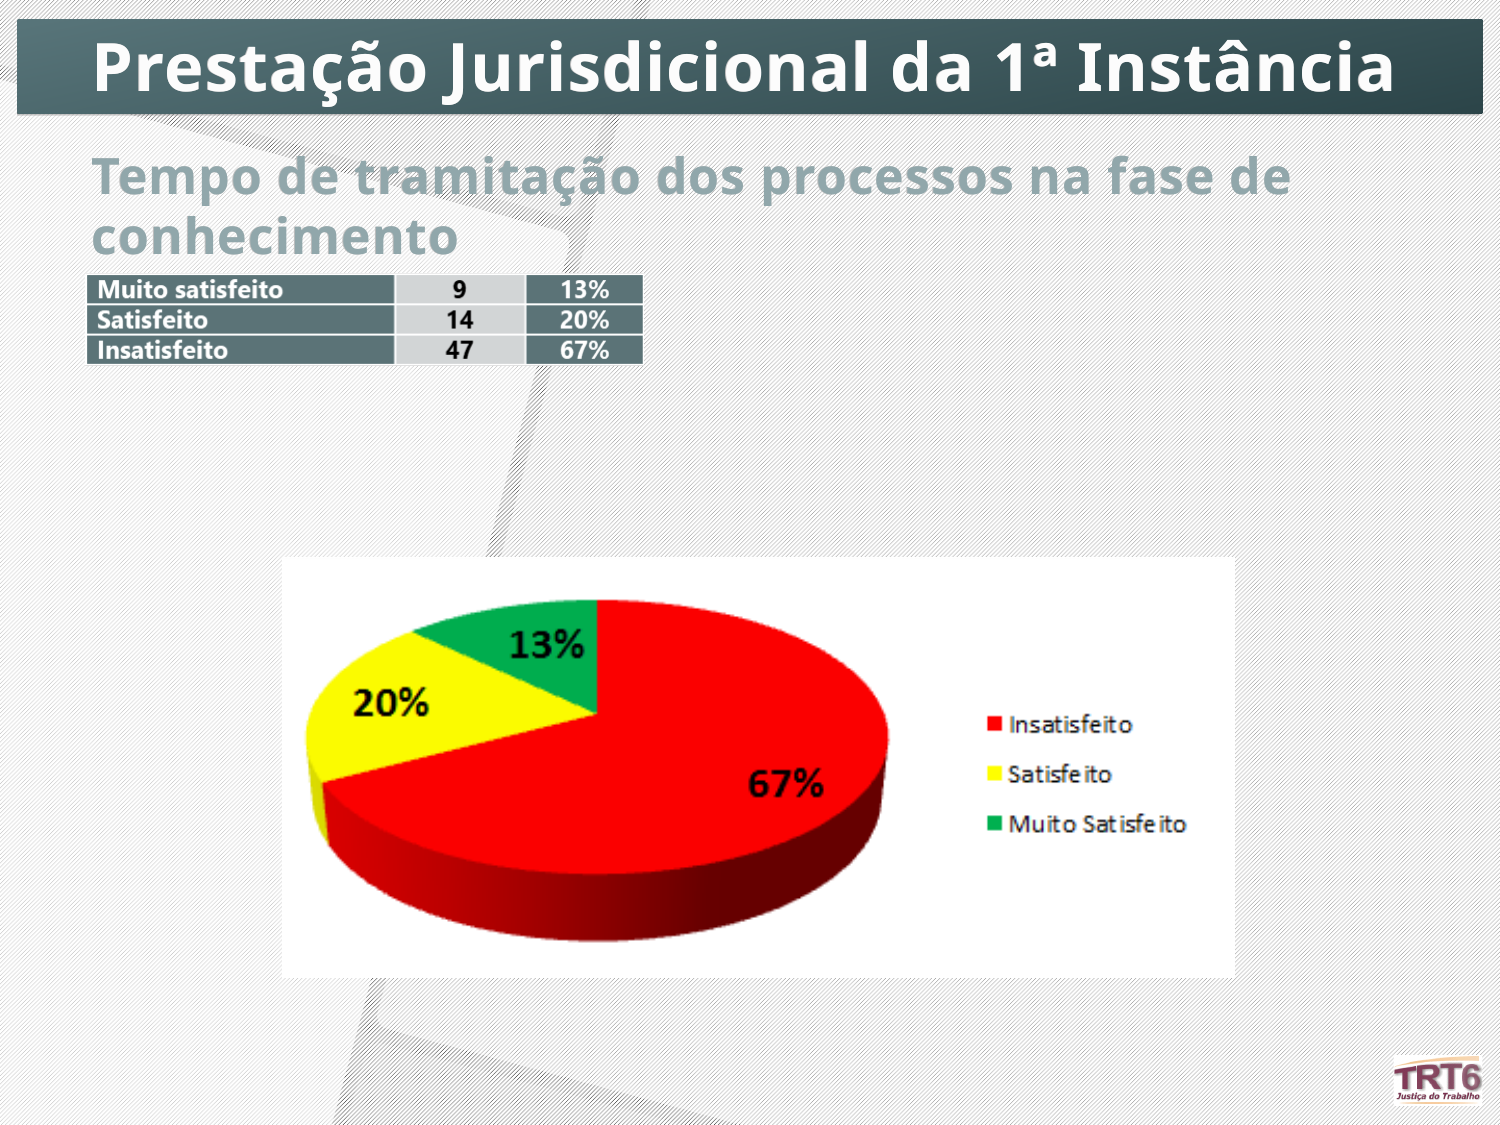

Prestação Jurisdicional da 1ª Instância
Tempo de tramitação dos processos na fase de conhecimento